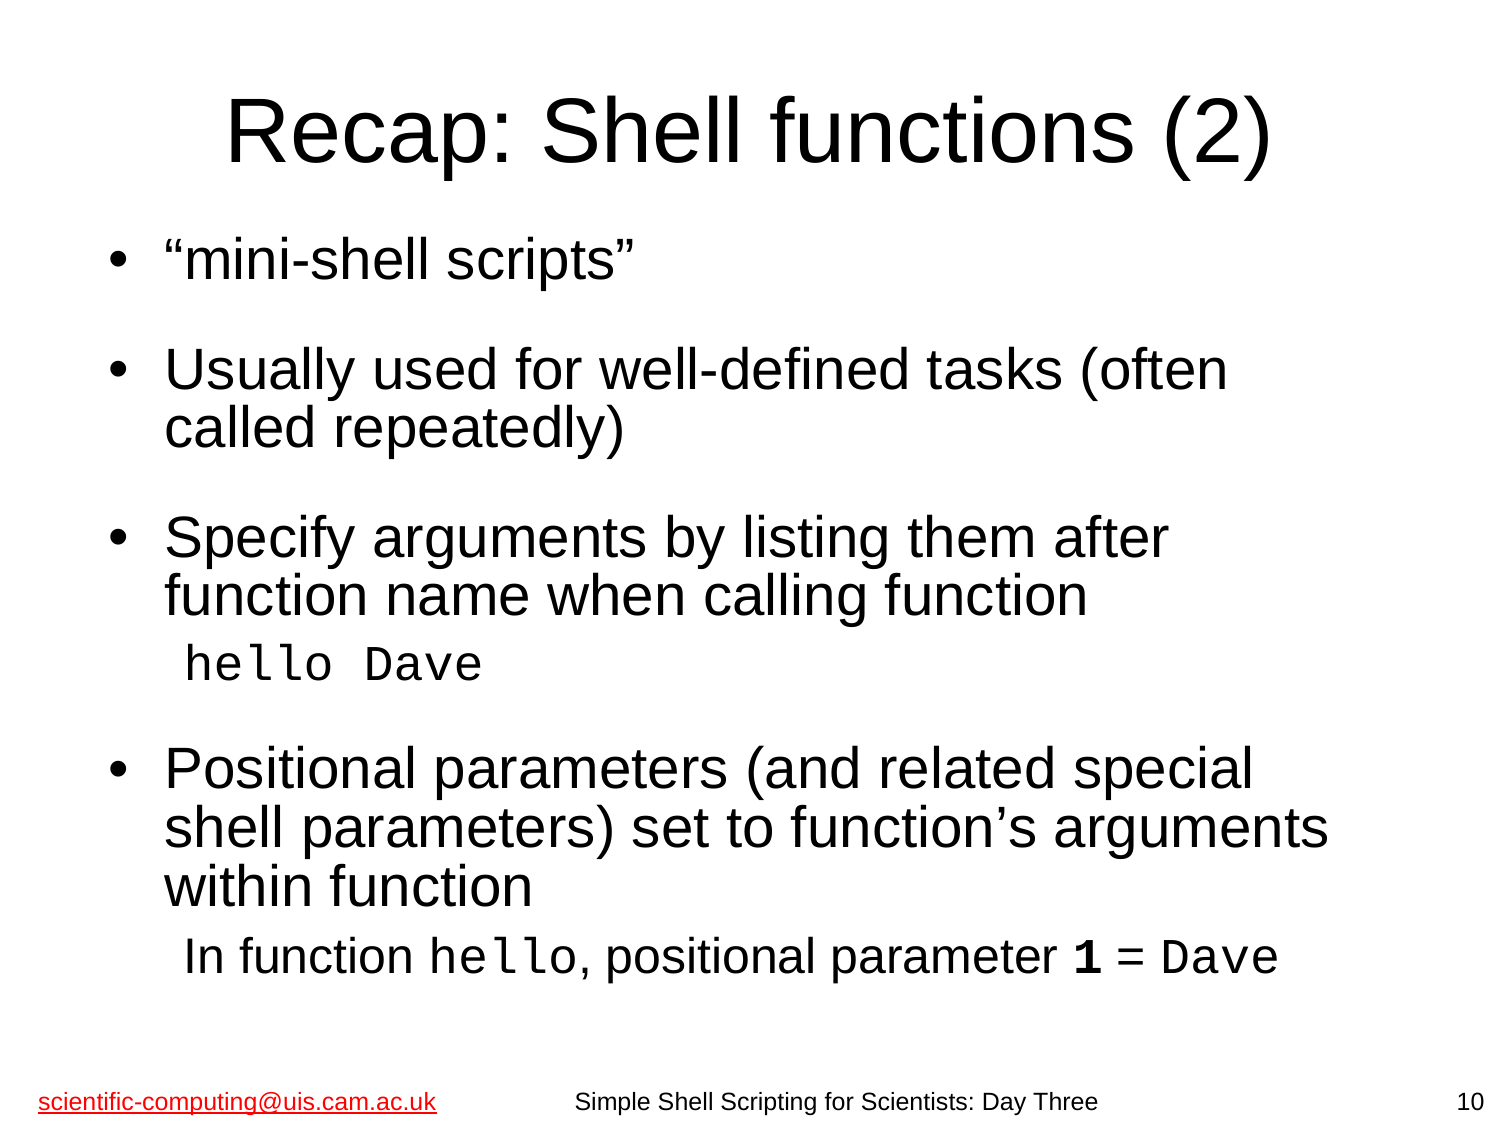

# Recap: Shell functions (2)
“mini-shell scripts”
Usually used for well-defined tasks (often called repeatedly)
Specify arguments by listing them after function name when calling function
hello Dave
Positional parameters (and related special shell parameters) set to function’s arguments within function
In function hello, positional parameter 1 = Dave
escience-support@ucs.cam.ac.uk	Simple Shell Scripting for Scientists: Day Three
10